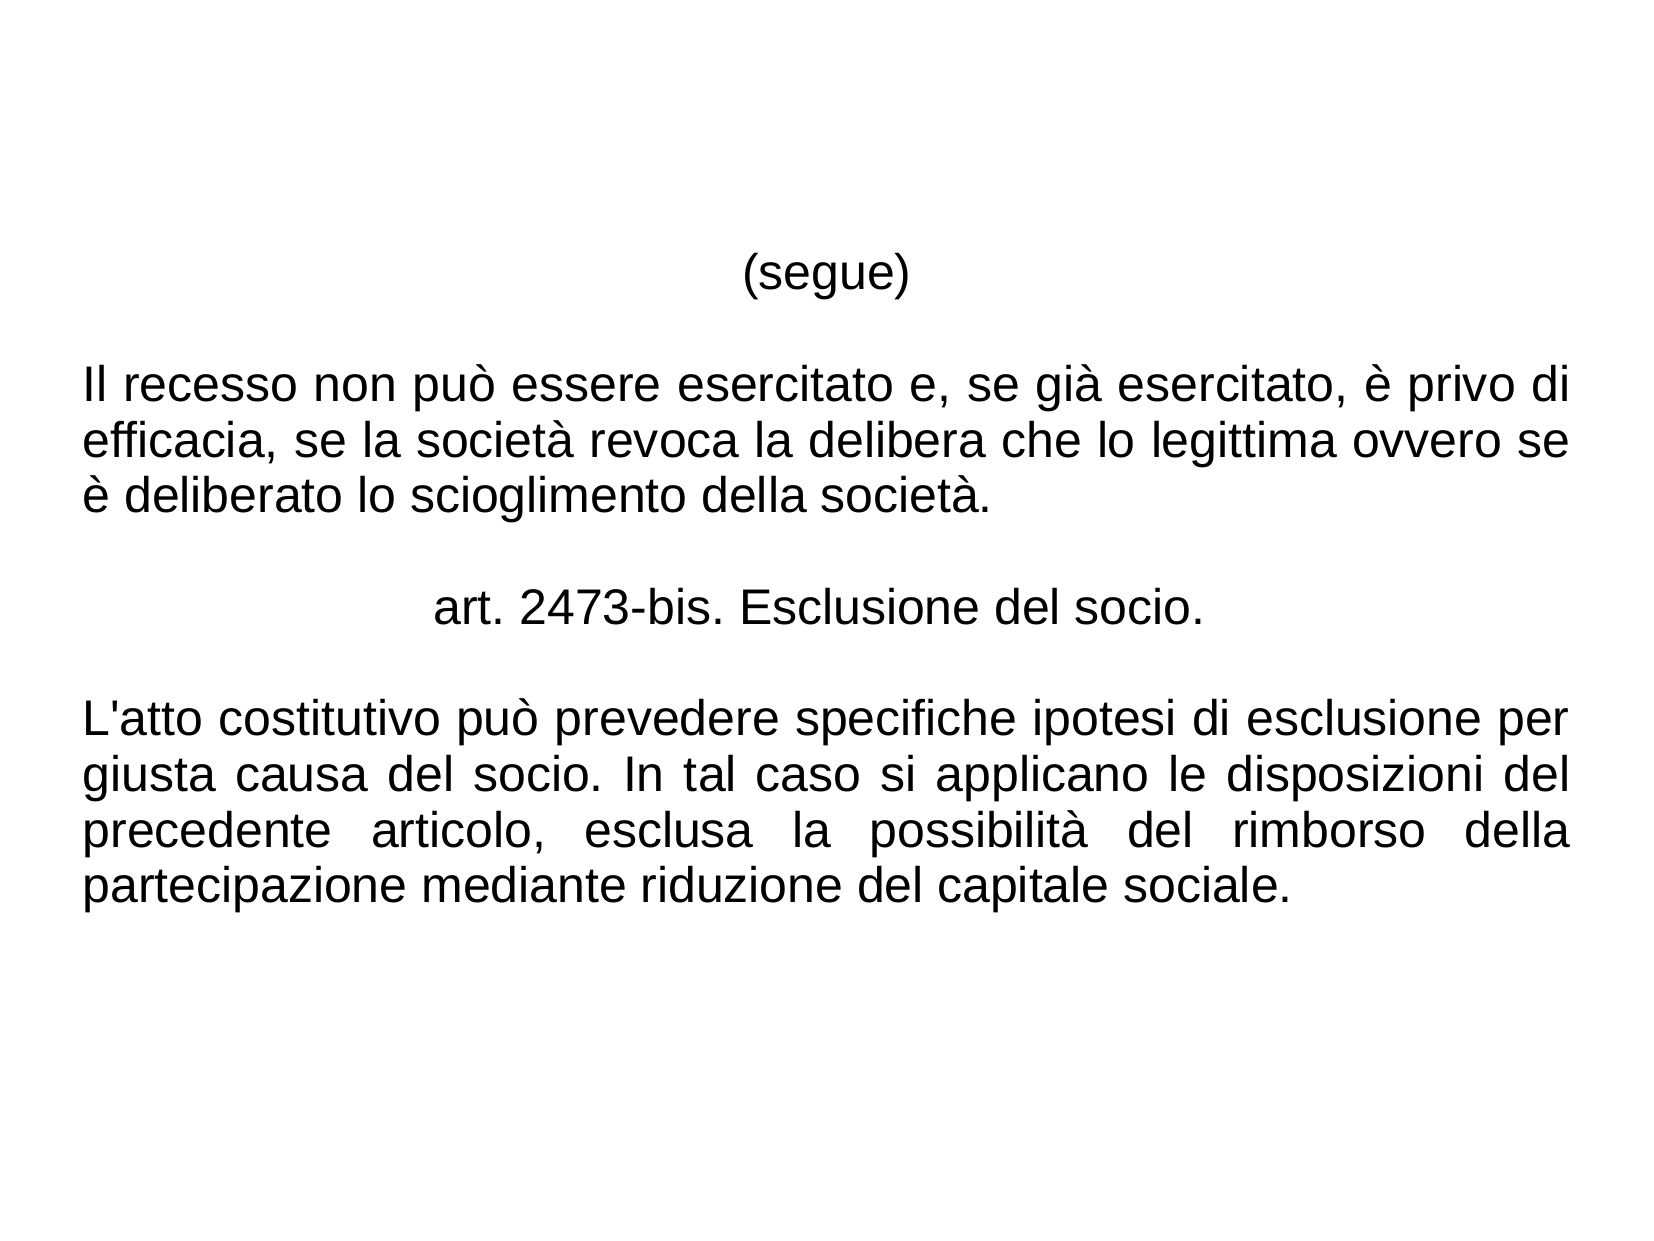

# (segue)
Il recesso non può essere esercitato e, se già esercitato, è privo di efficacia, se la società revoca la delibera che lo legittima ovvero se è deliberato lo scioglimento della società.
art. 2473-bis. Esclusione del socio.
L'atto costitutivo può prevedere specifiche ipotesi di esclusione per giusta causa del socio. In tal caso si applicano le disposizioni del precedente articolo, esclusa la possibilità del rimborso della partecipazione mediante riduzione del capitale sociale.